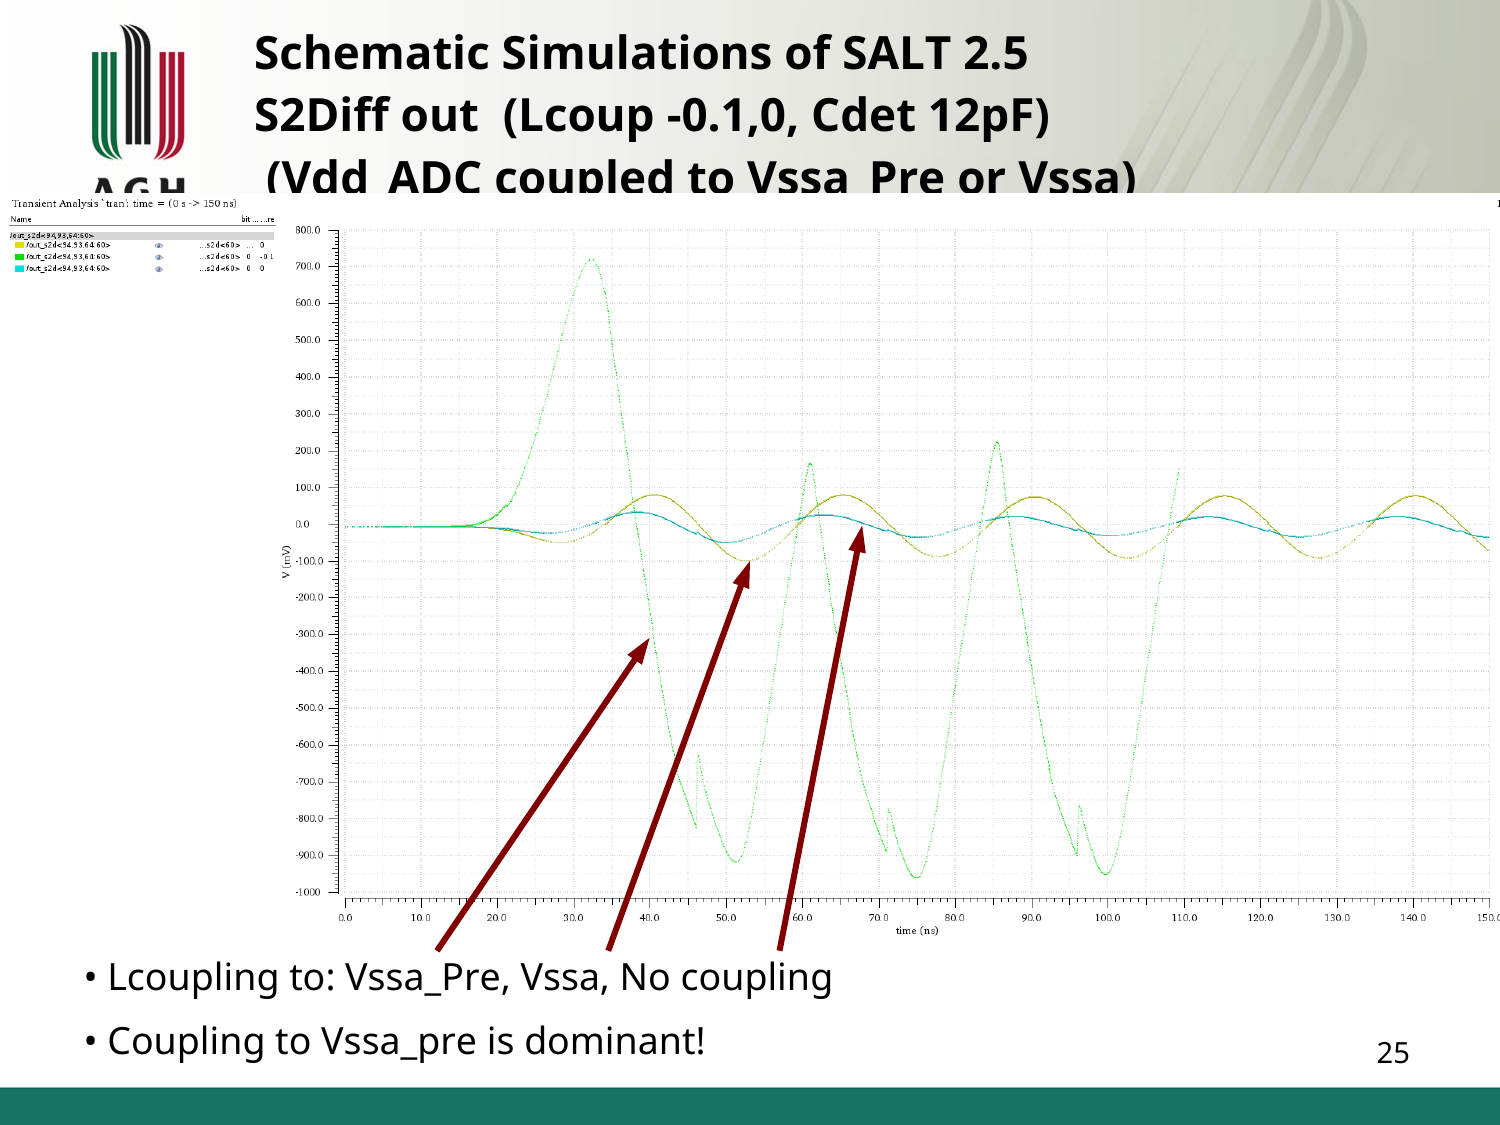

Schematic Simulations of SALT 2.5
S2Diff out (Lcoup -0.1,0, Cdet 12pF)
 (Vdd_ADC coupled to Vssa_Pre or Vssa)
# Lcoupling to: Vssa_Pre, Vssa, No coupling
 Coupling to Vssa_pre is dominant!
25